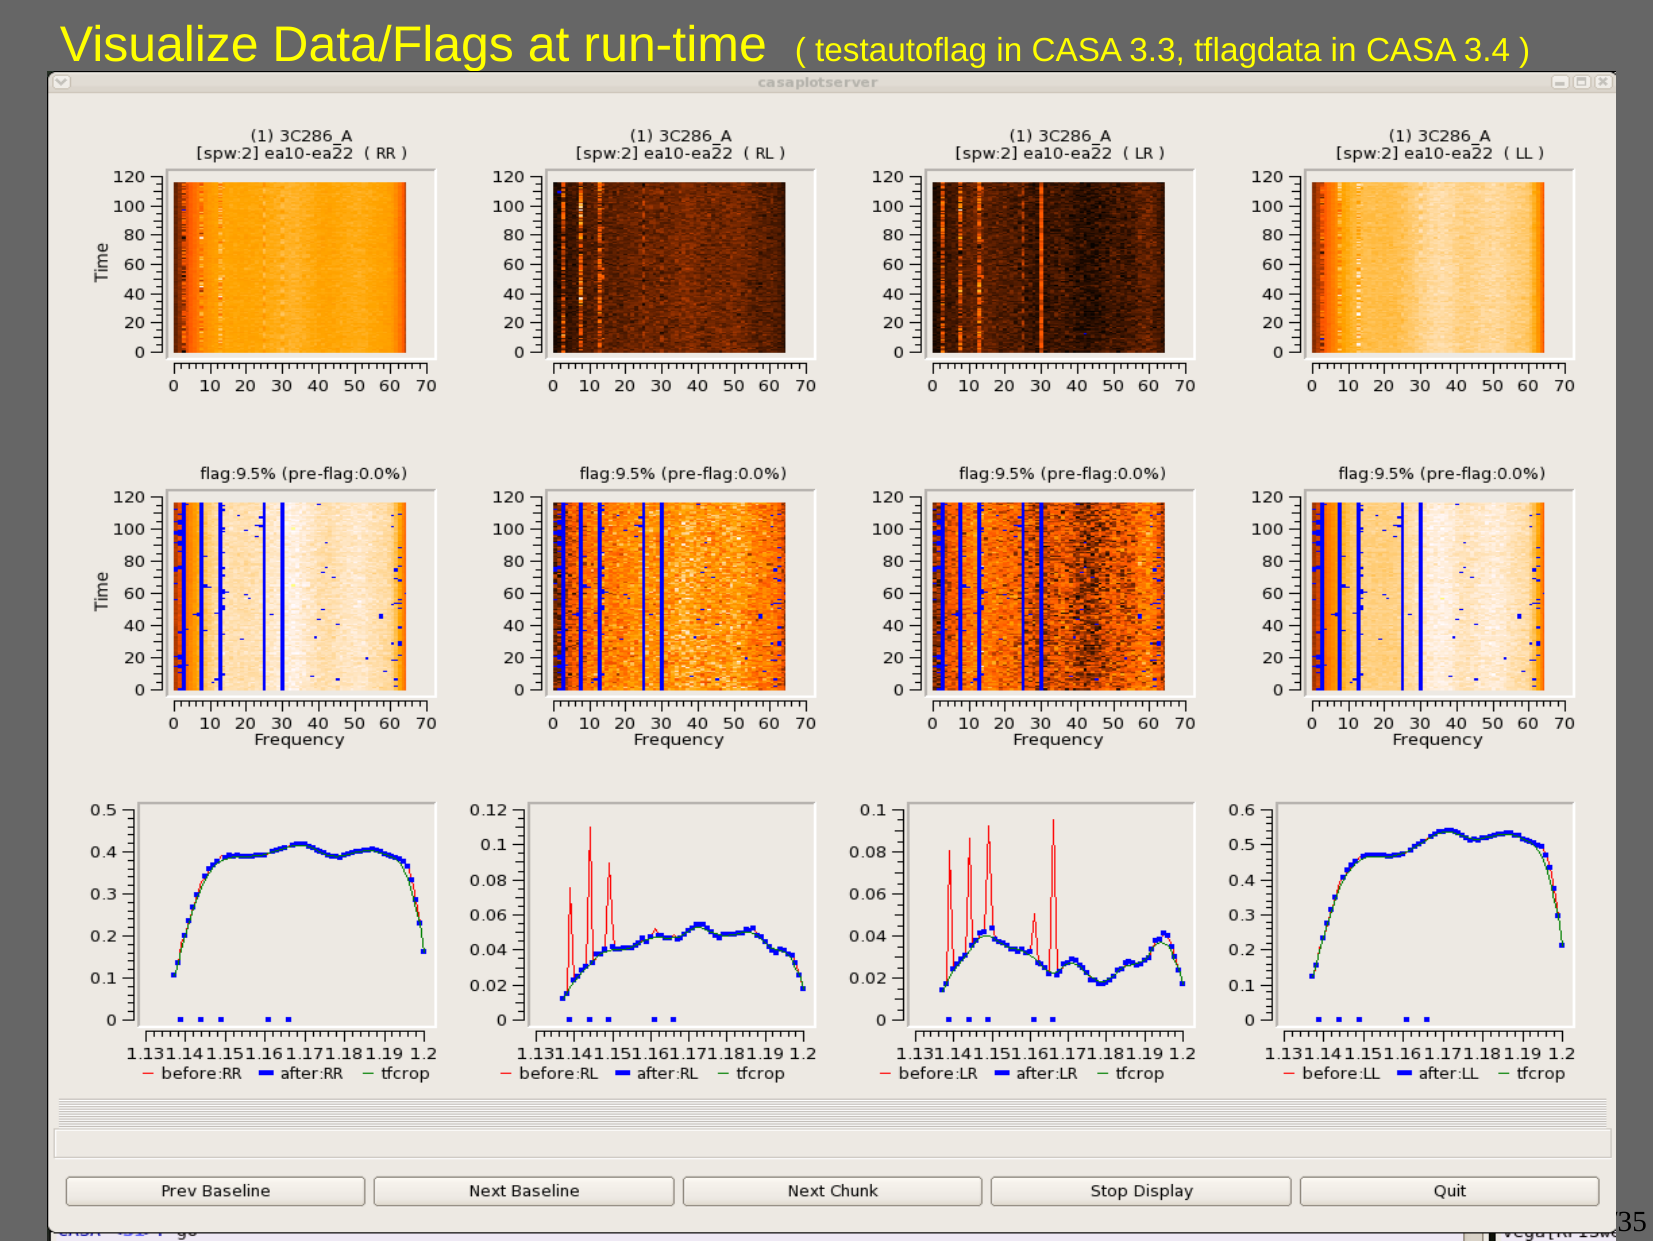

Visualize Data/Flags at run-time ( testautoflag in CASA 3.3, tflagdata in CASA 3.4 )
30